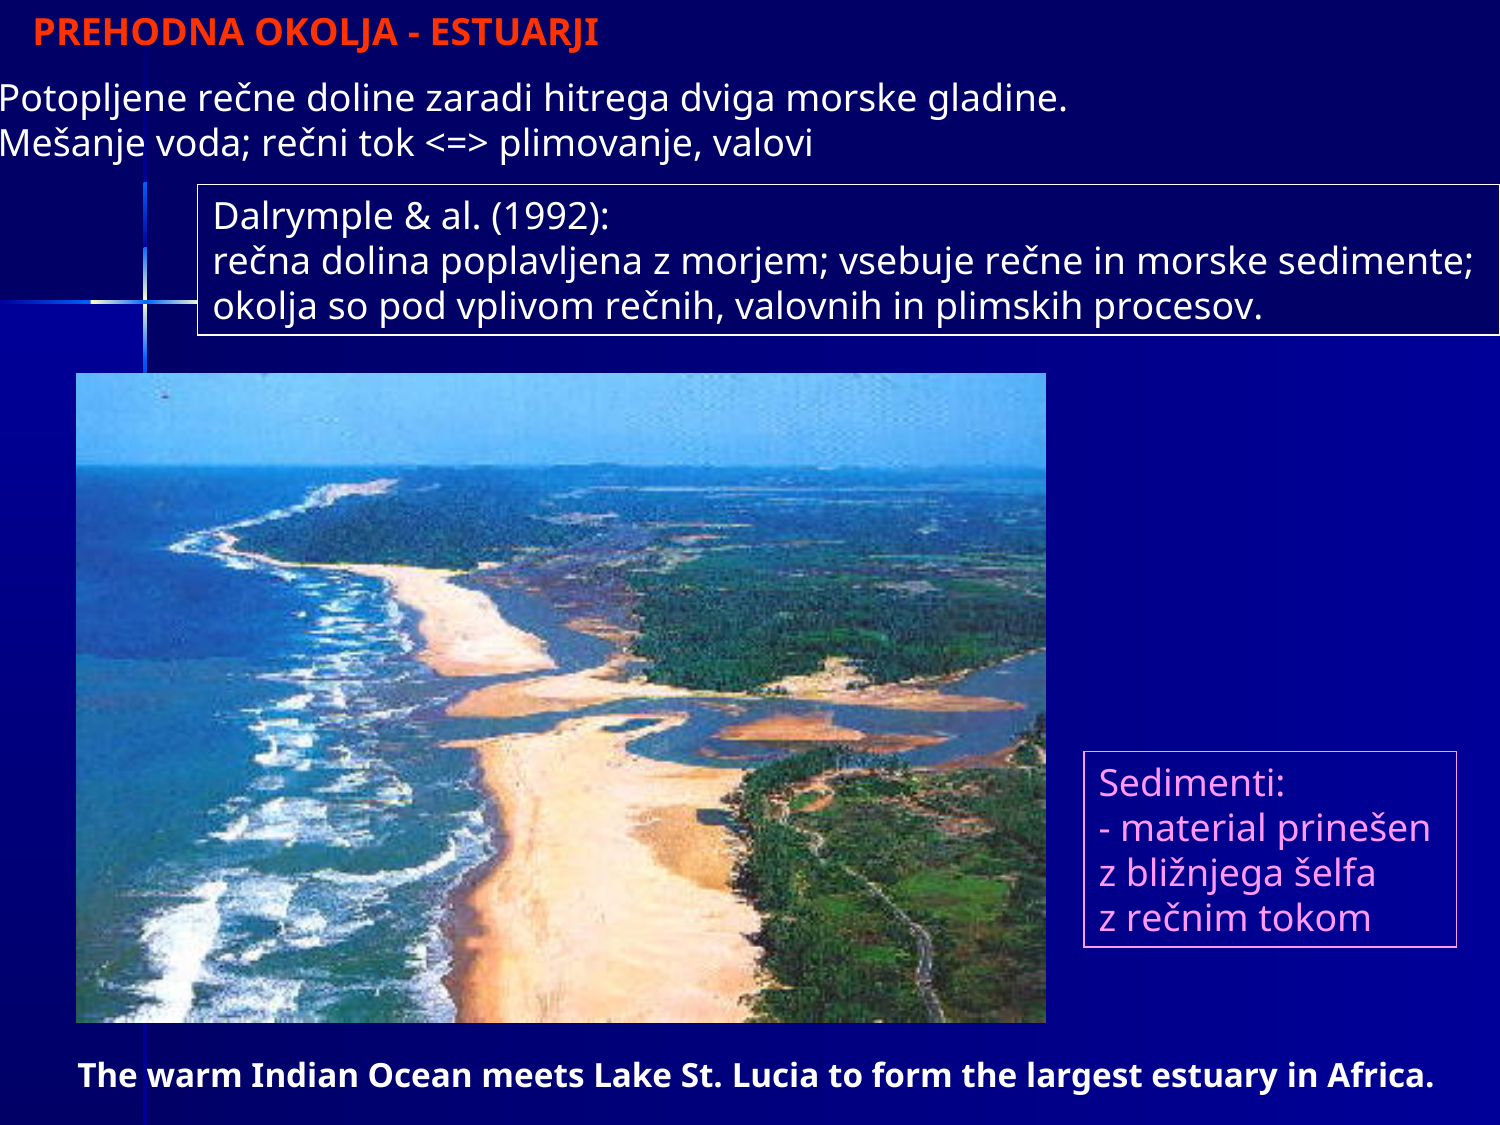

PREHODNA OKOLJA - ESTUARJI
Potopljene rečne doline zaradi hitrega dviga morske gladine.
Mešanje voda; rečni tok <=> plimovanje, valovi
Dalrymple & al. (1992):
rečna dolina poplavljena z morjem; vsebuje rečne in morske sedimente;
okolja so pod vplivom rečnih, valovnih in plimskih procesov.
Sedimenti:
- material prinešen
z bližnjega šelfa
z rečnim tokom
The warm Indian Ocean meets Lake St. Lucia to form the largest estuary in Africa.